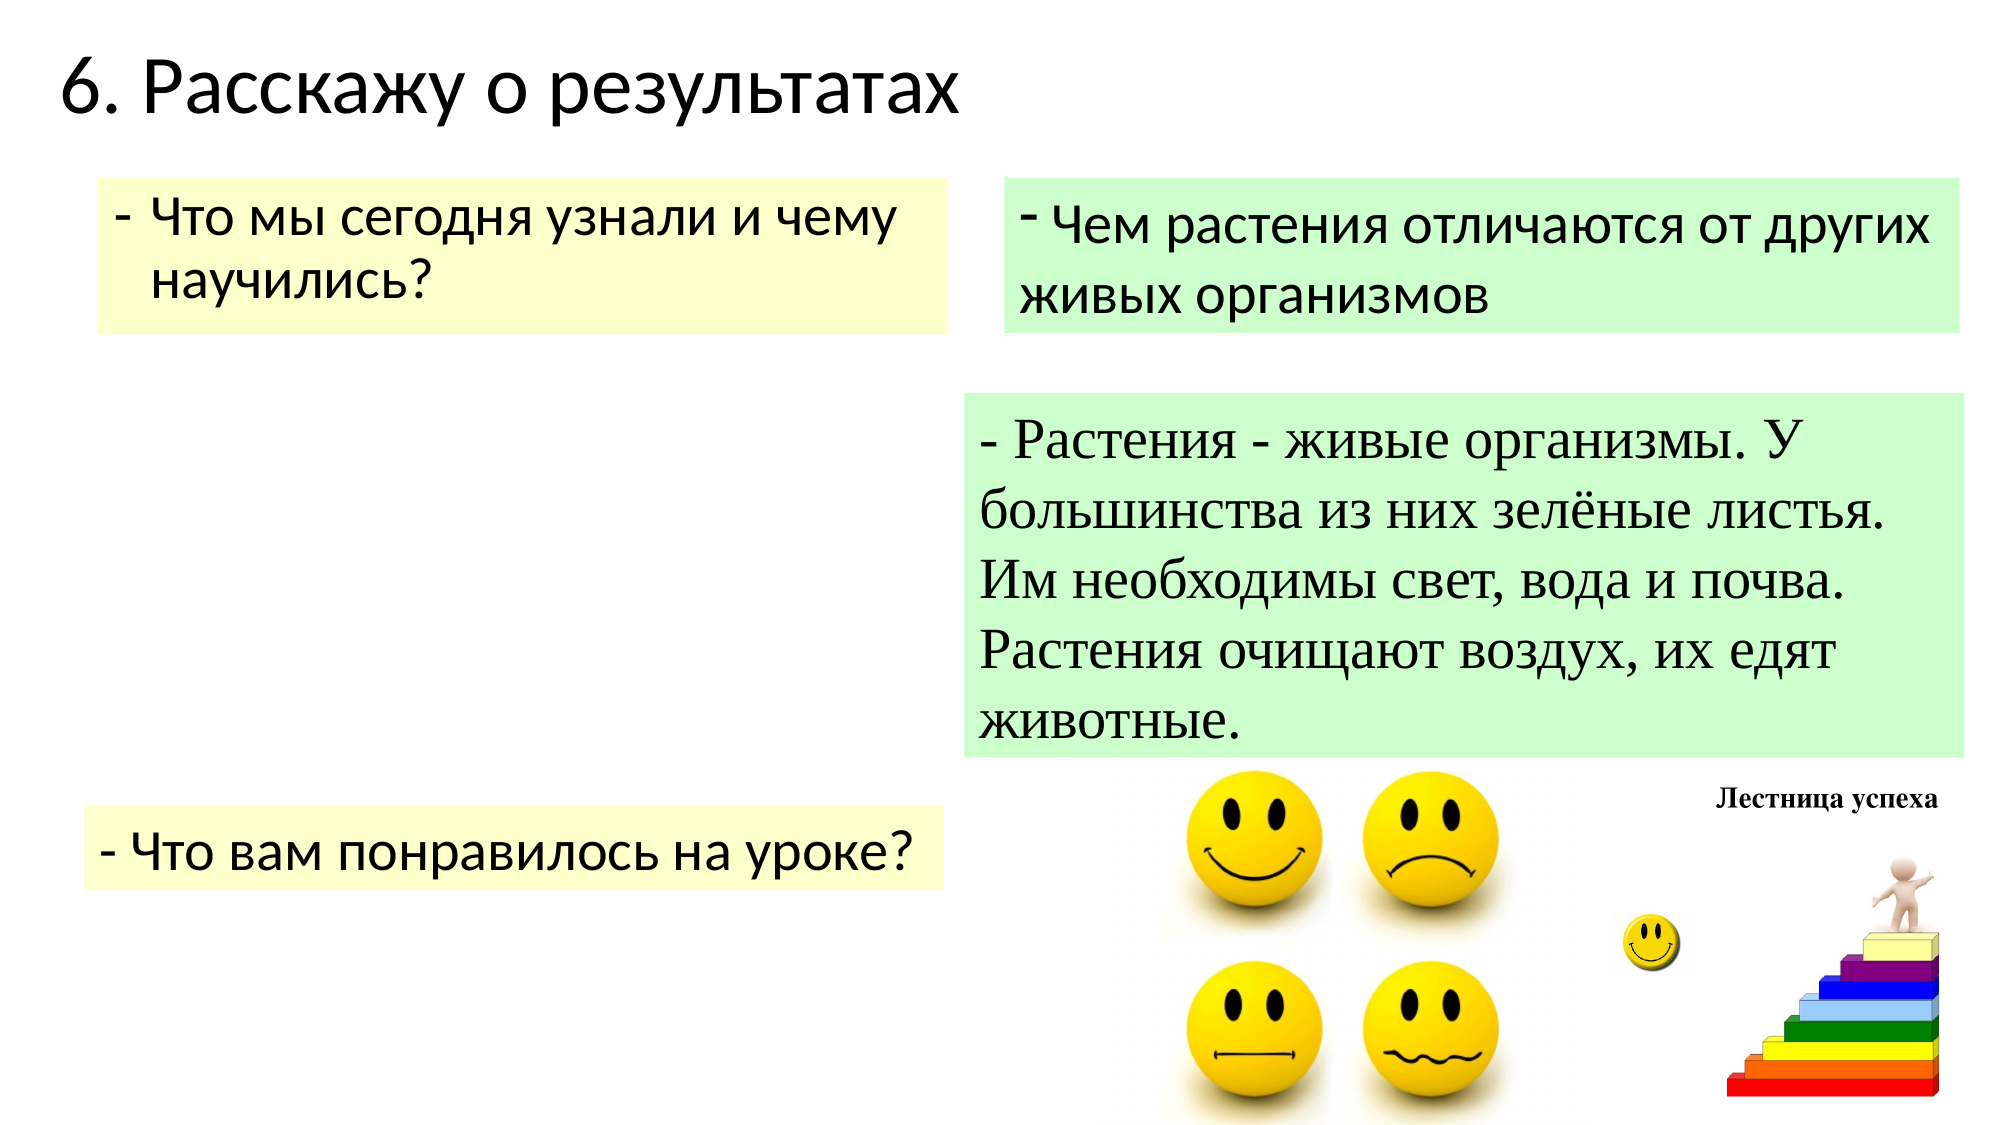

# 6. Расскажу о результатах
Что мы сегодня узнали и чему научились?
 Чем растения отличаются от других
живых организмов
- Растения - живые организмы. У большинства из них зелёные листья. Им необходимы свет, вода и почва. Растения очищают воздух, их едят животные.
- Что вам понравилось на уроке?